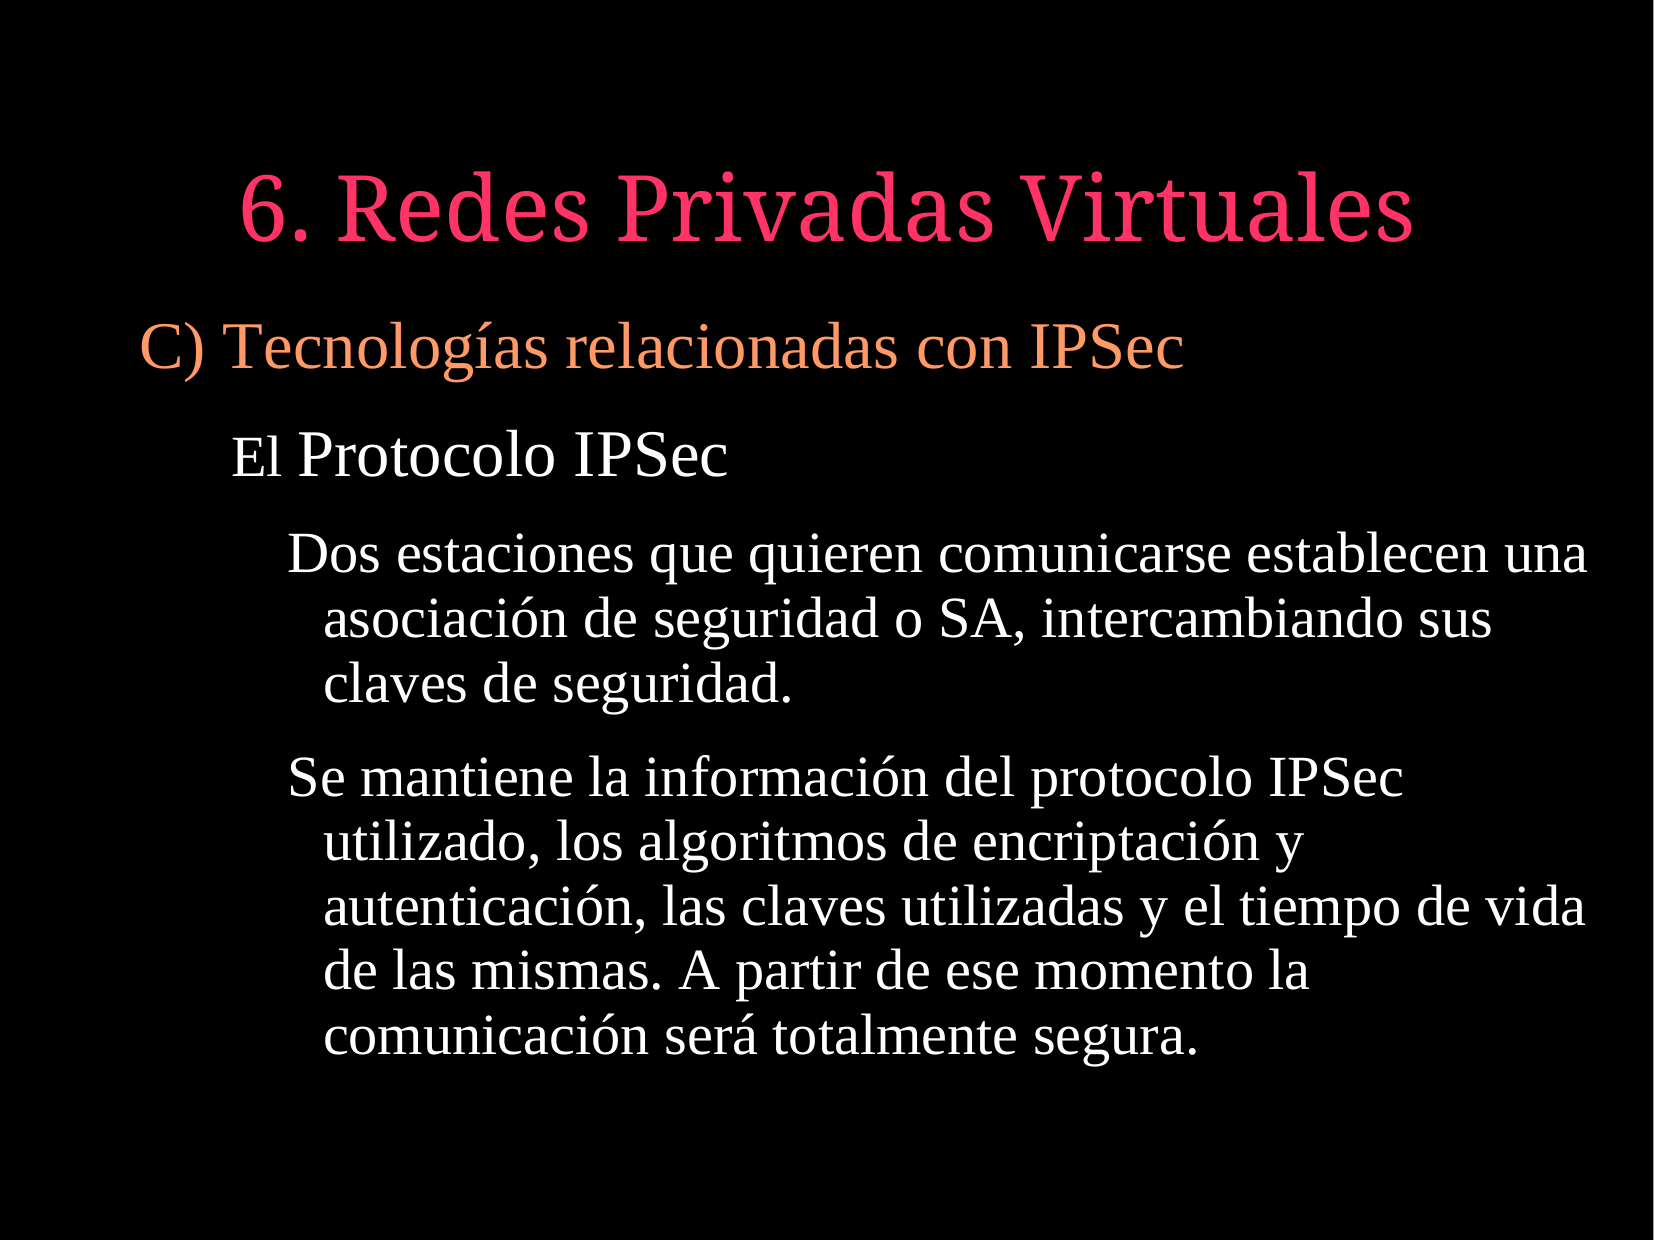

# 6. Redes Privadas Virtuales
C) Tecnologías relacionadas con IPSec
 El Protocolo IPSec
Dos estaciones que quieren comunicarse establecen una asociación de seguridad o SA, intercambiando sus claves de seguridad.
Se mantiene la información del protocolo IPSec utilizado, los algoritmos de encriptación y autenticación, las claves utilizadas y el tiempo de vida de las mismas. A partir de ese momento la comunicación será totalmente segura.